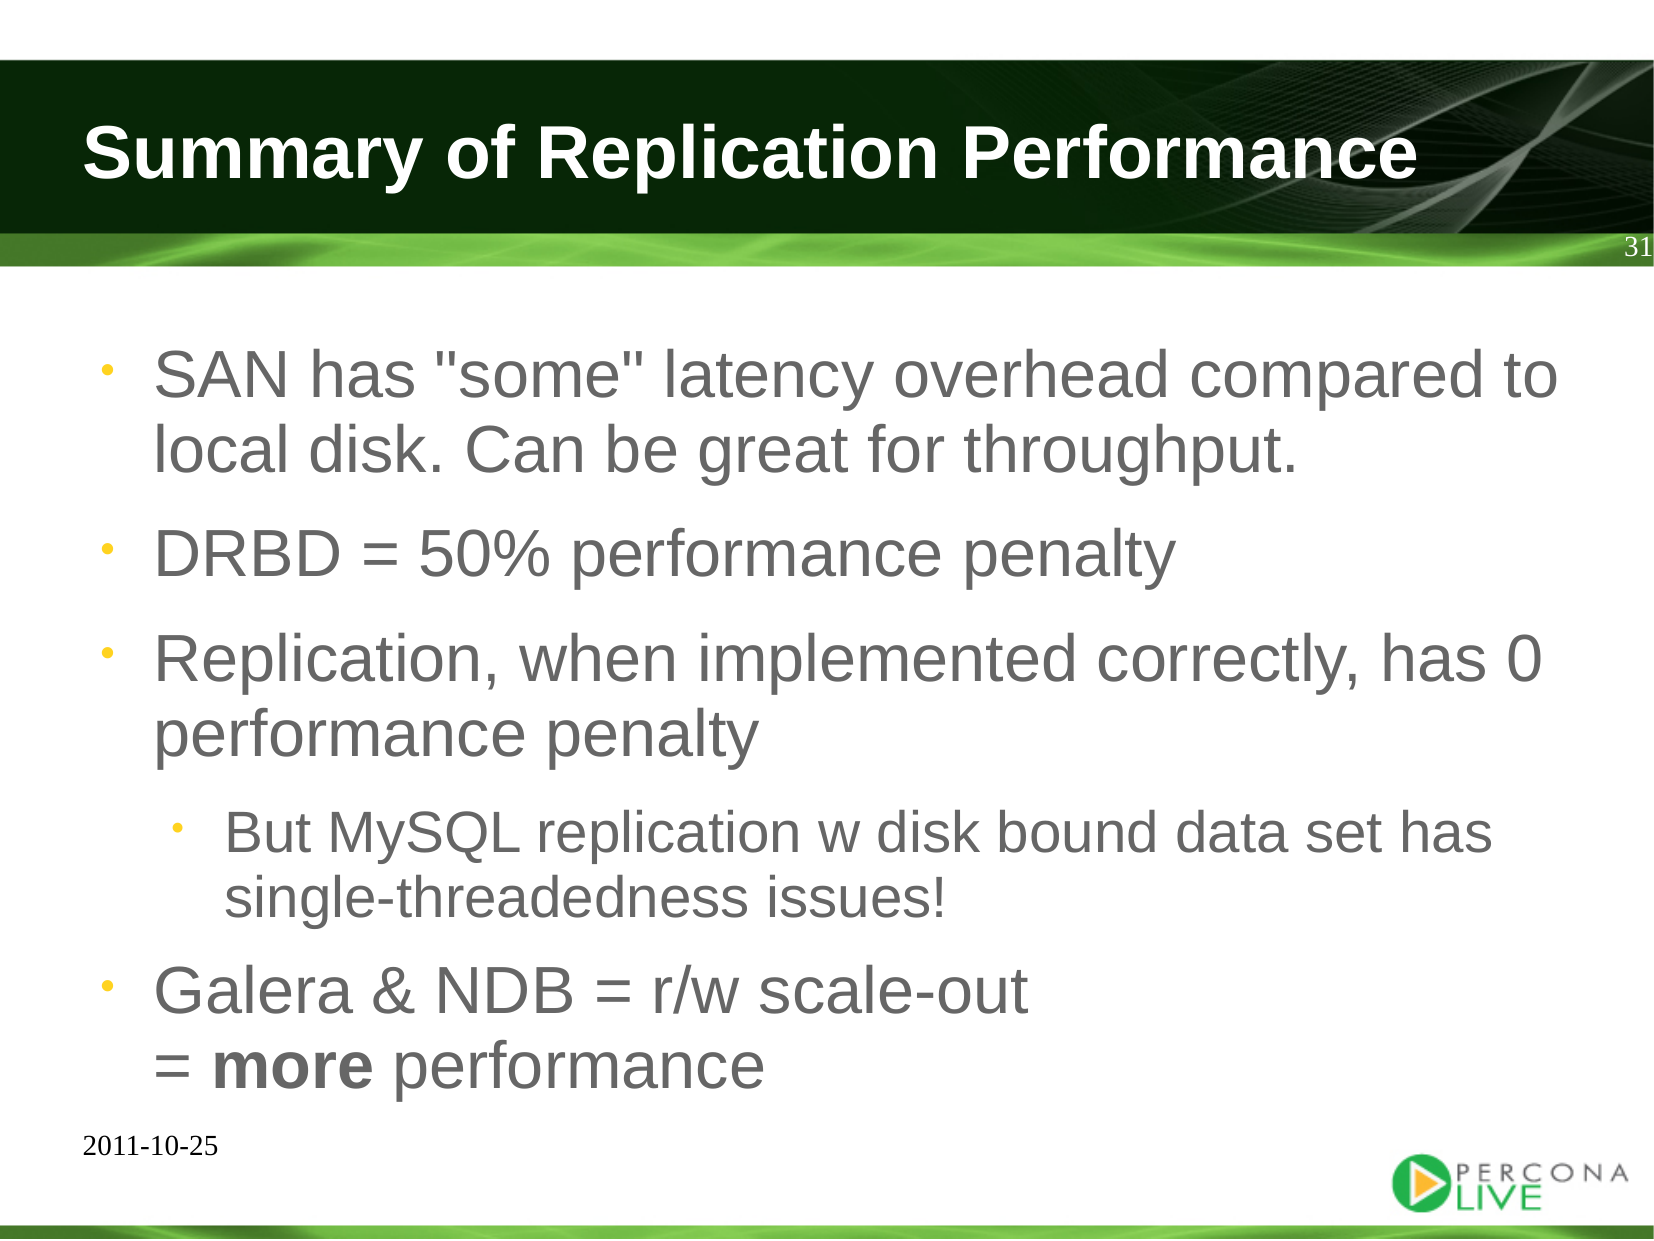

# Summary of Replication Performance
31
SAN has "some" latency overhead compared to local disk. Can be great for throughput.
DRBD = 50% performance penalty
Replication, when implemented correctly, has 0 performance penalty
But MySQL replication w disk bound data set has single-threadedness issues!
Galera & NDB = r/w scale-out
= more performance
2011-10-25